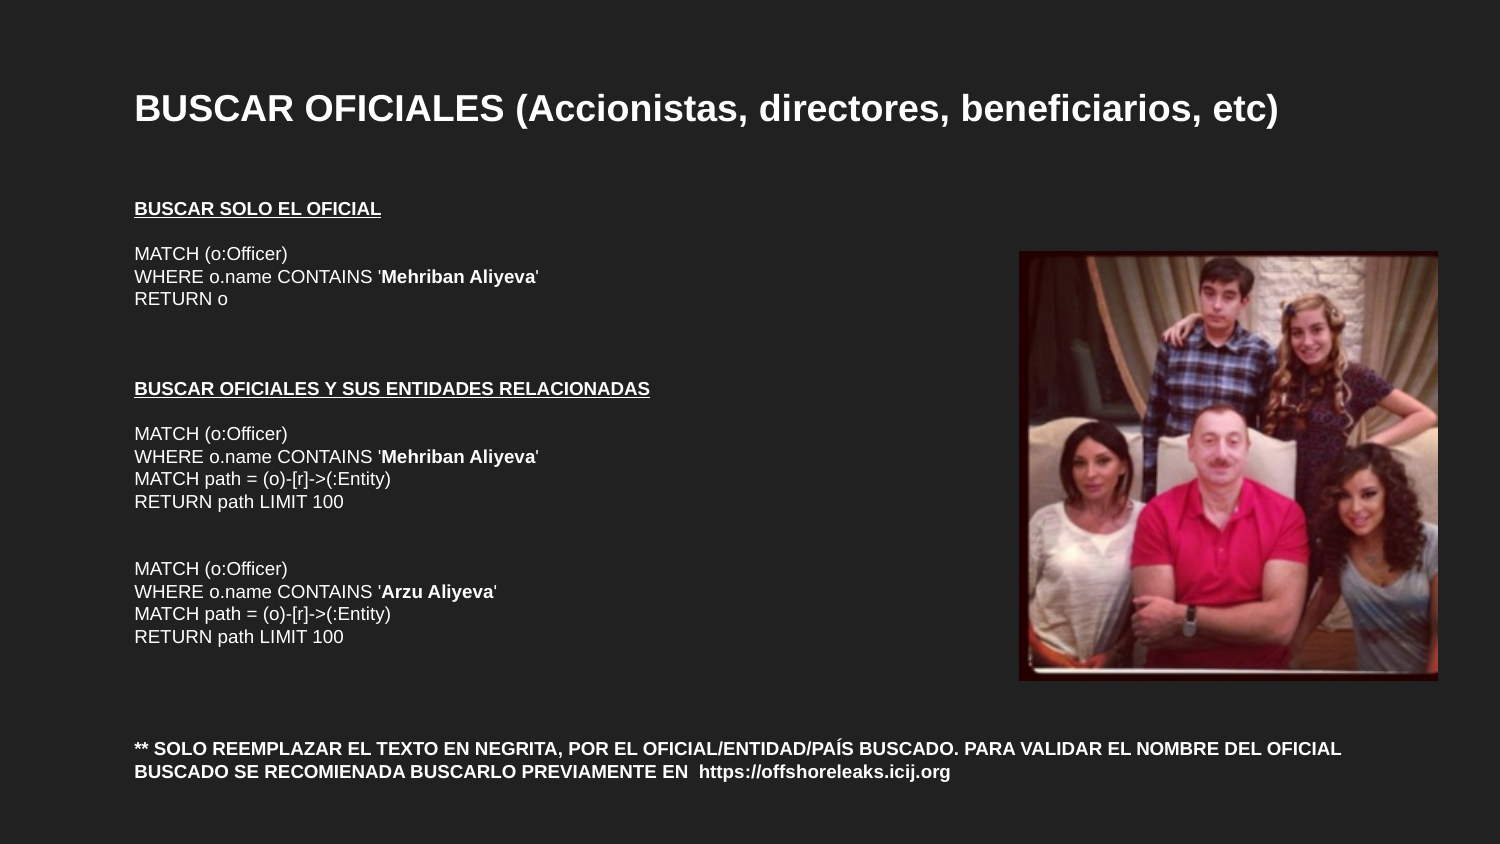

BUSCAR OFICIALES (Accionistas, directores, beneficiarios, etc)
BUSCAR SOLO EL OFICIAL
MATCH (o:Officer)
WHERE o.name CONTAINS 'Mehriban Aliyeva'
RETURN o
BUSCAR OFICIALES Y SUS ENTIDADES RELACIONADAS
MATCH (o:Officer)
WHERE o.name CONTAINS 'Mehriban Aliyeva'
MATCH path = (o)-[r]->(:Entity)
RETURN path LIMIT 100
MATCH (o:Officer)
WHERE o.name CONTAINS 'Arzu Aliyeva'
MATCH path = (o)-[r]->(:Entity)
RETURN path LIMIT 100
** SOLO REEMPLAZAR EL TEXTO EN NEGRITA, POR EL OFICIAL/ENTIDAD/PAÍS BUSCADO. PARA VALIDAR EL NOMBRE DEL OFICIAL BUSCADO SE RECOMIENADA BUSCARLO PREVIAMENTE EN https://offshoreleaks.icij.org